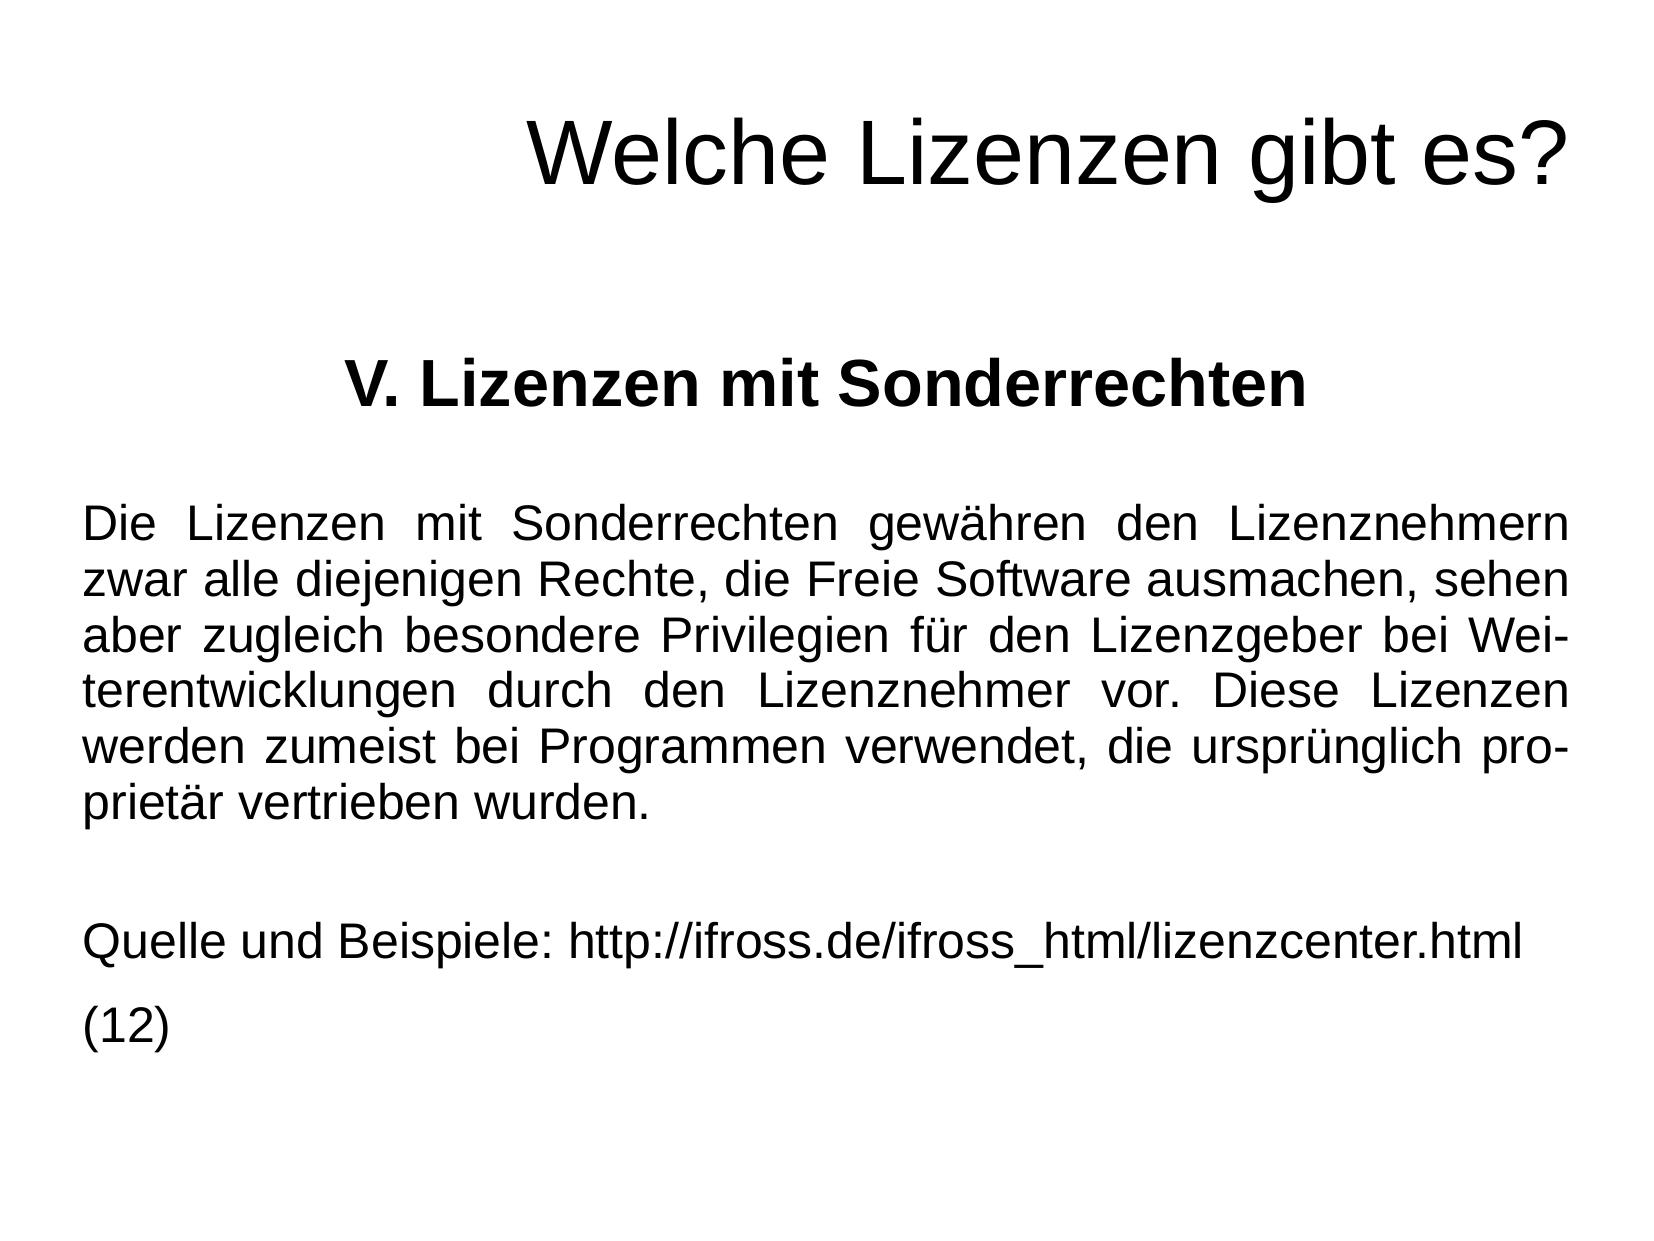

# Welche Lizenzen gibt es?
V. Lizenzen mit Sonderrechten
Die Lizenzen mit Sonderrechten gewähren den Lizenznehmern zwar alle diejenigen Rechte, die Freie Software ausmachen, sehen aber zugleich besondere Privilegien für den Lizenzgeber bei Wei-terentwicklungen durch den Lizenznehmer vor. Diese Lizenzen werden zumeist bei Programmen verwendet, die ursprünglich pro-prietär vertrieben wurden.
Quelle und Beispiele: http://ifross.de/ifross_html/lizenzcenter.html
(12)